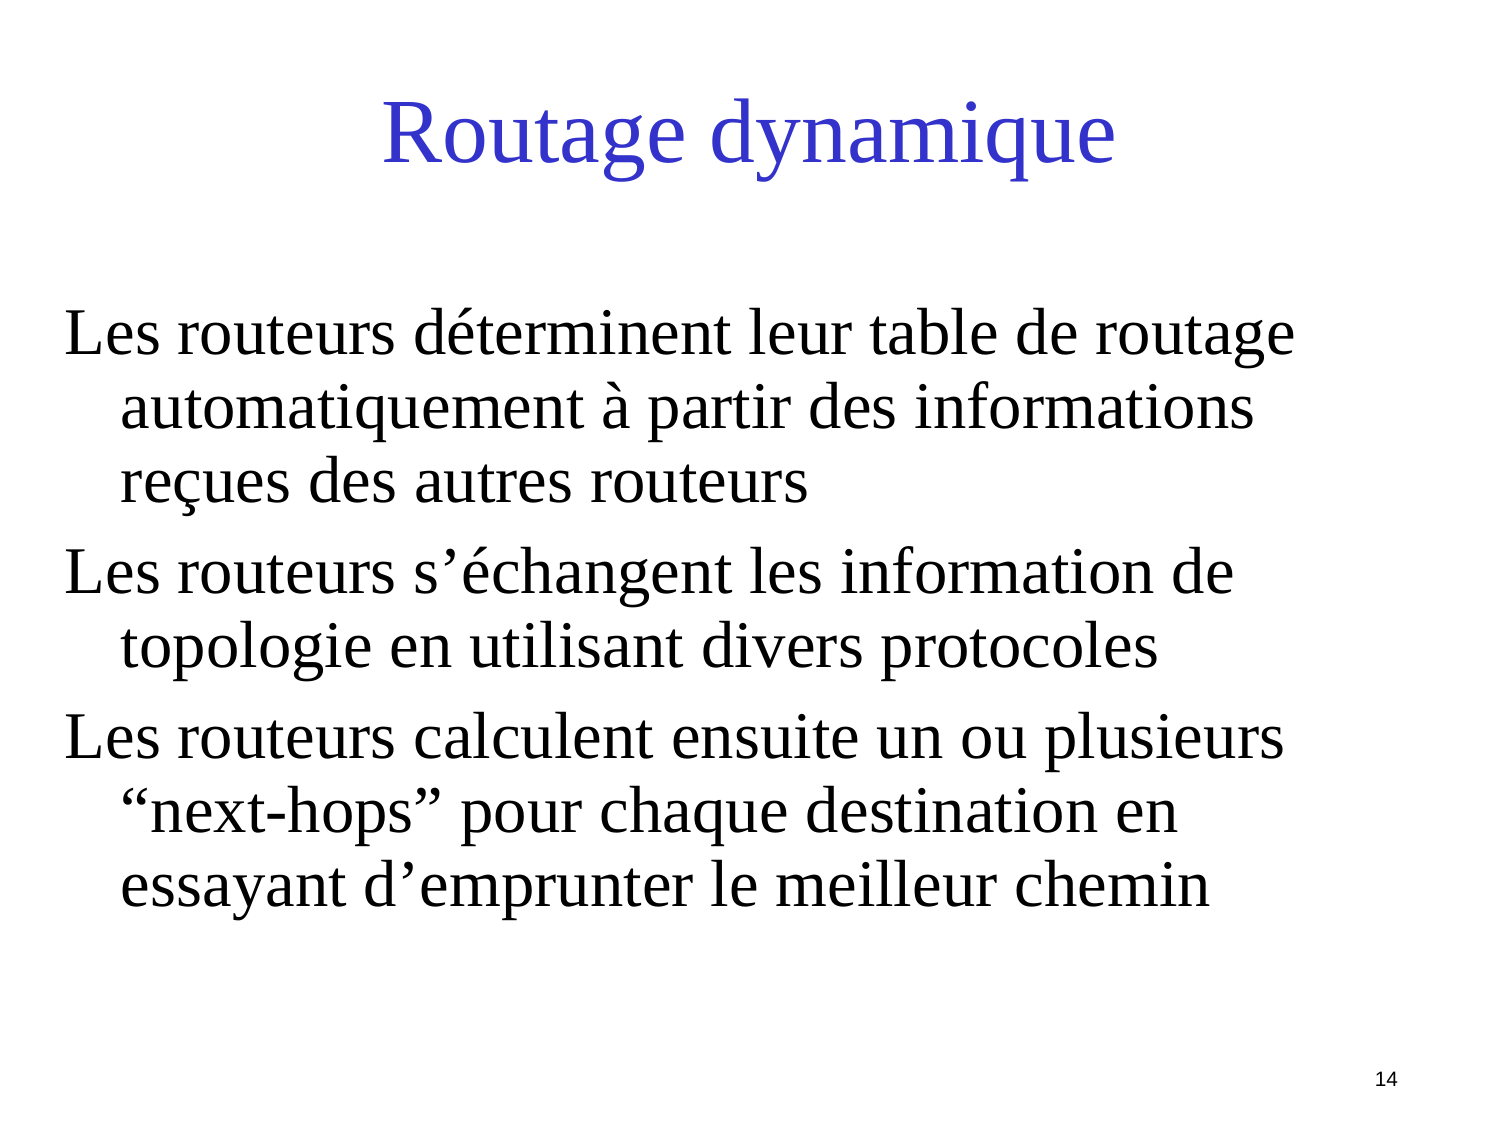

# Routage dynamique
Les routeurs déterminent leur table de routage automatiquement à partir des informations reçues des autres routeurs
Les routeurs s’échangent les information de topologie en utilisant divers protocoles
Les routeurs calculent ensuite un ou plusieurs “next-hops” pour chaque destination en essayant d’emprunter le meilleur chemin